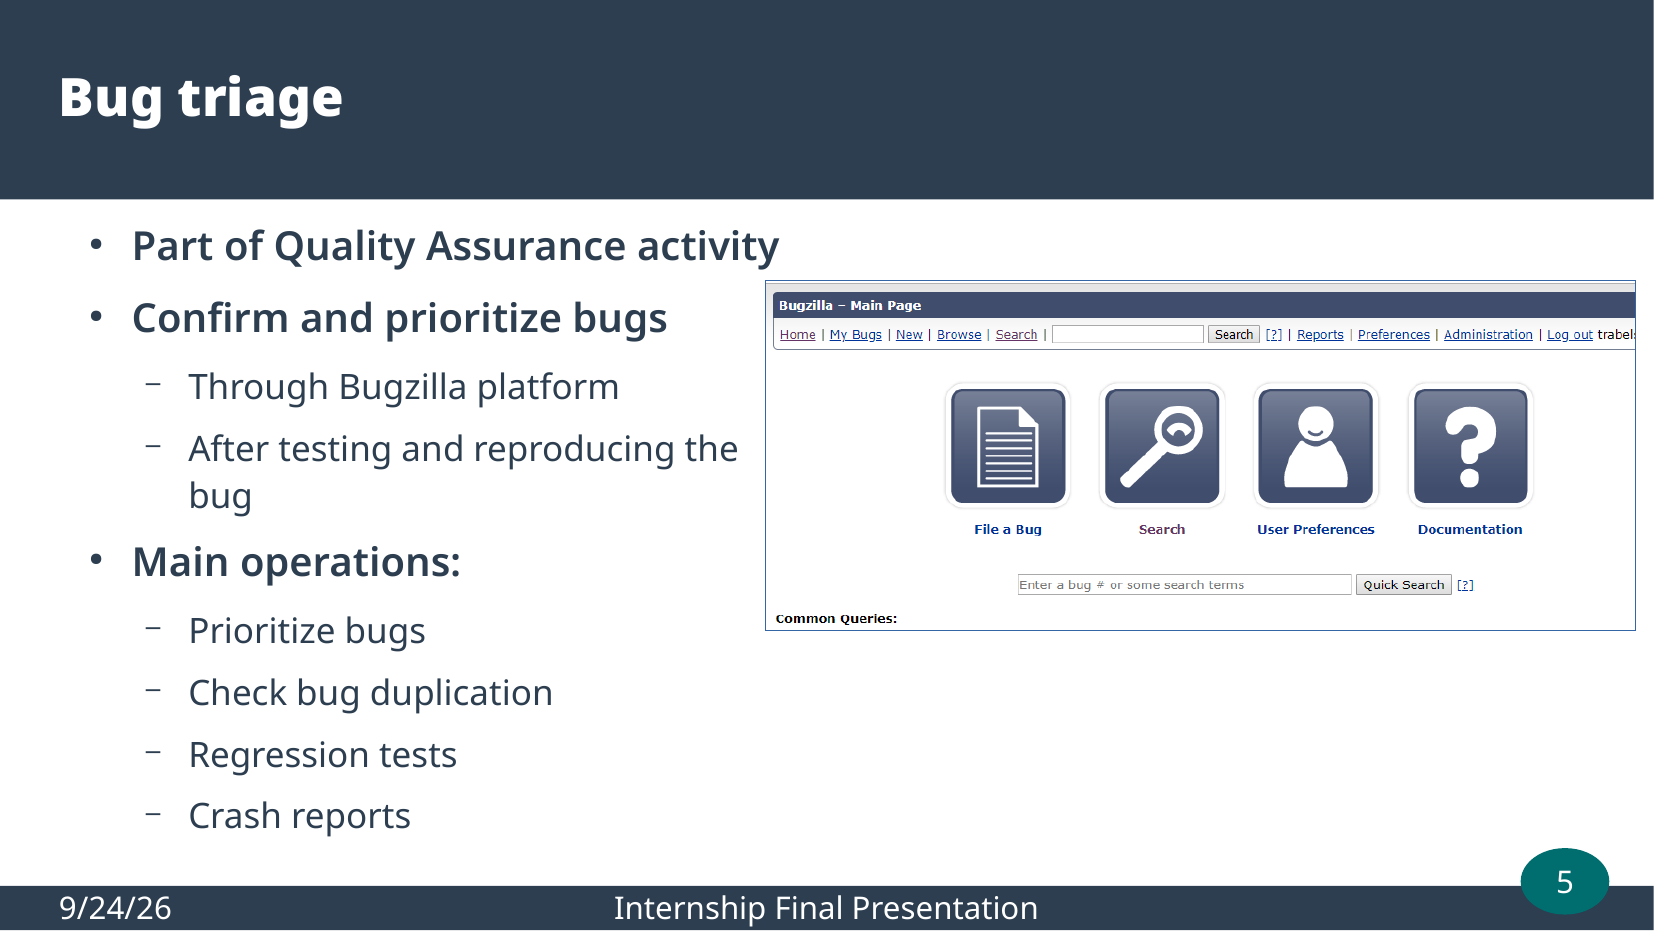

# Bug triage
Part of Quality Assurance activity
Confirm and prioritize bugs
Through Bugzilla platform
After testing and reproducing the bug
Main operations:
Prioritize bugs
Check bug duplication
Regression tests
Crash reports
5
Internship Final Presentation